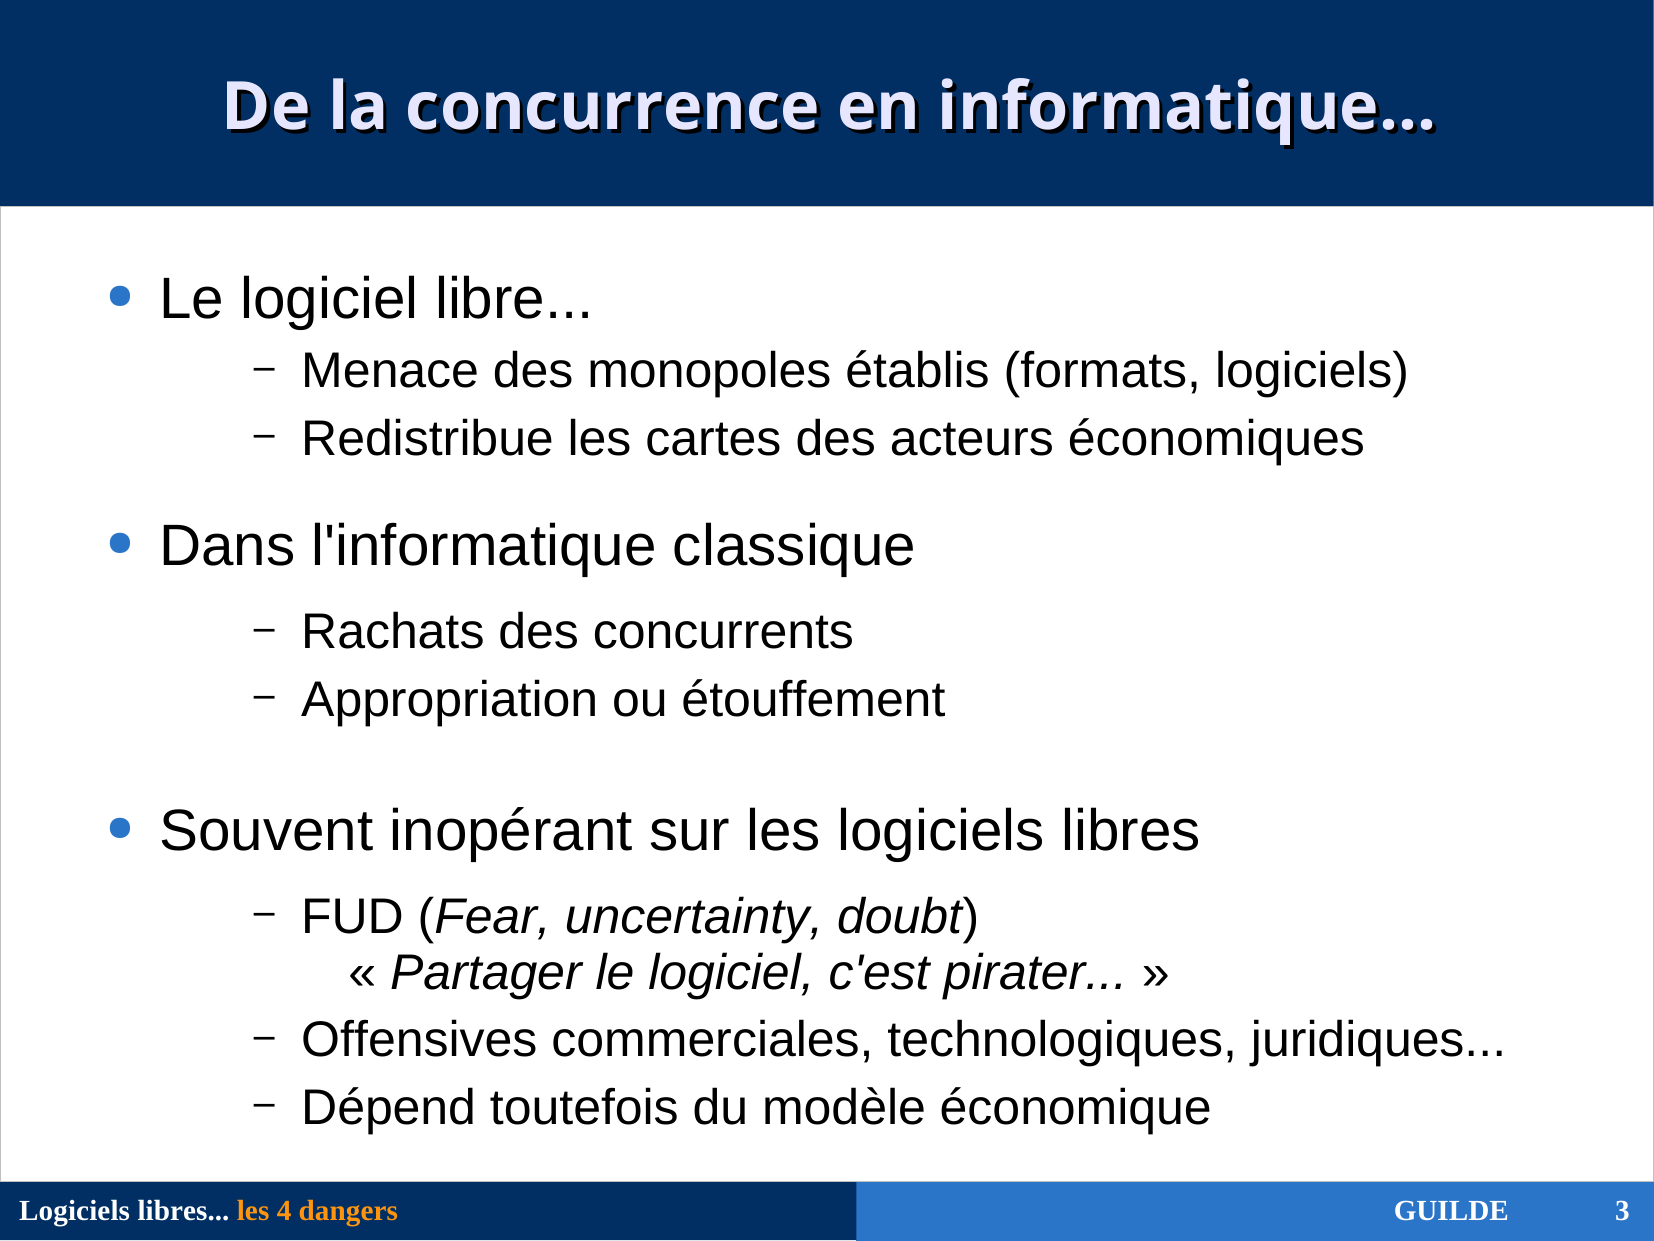

# De la concurrence en informatique...
Le logiciel libre...
Menace des monopoles établis (formats, logiciels)
Redistribue les cartes des acteurs économiques
Dans l'informatique classique
Rachats des concurrents
Appropriation ou étouffement
Souvent inopérant sur les logiciels libres
FUD (Fear, uncertainty, doubt)
« Partager le logiciel, c'est pirater... »
Offensives commerciales, technologiques, juridiques...
Dépend toutefois du modèle économique
3
?
Ceci n'est pas un pingouin